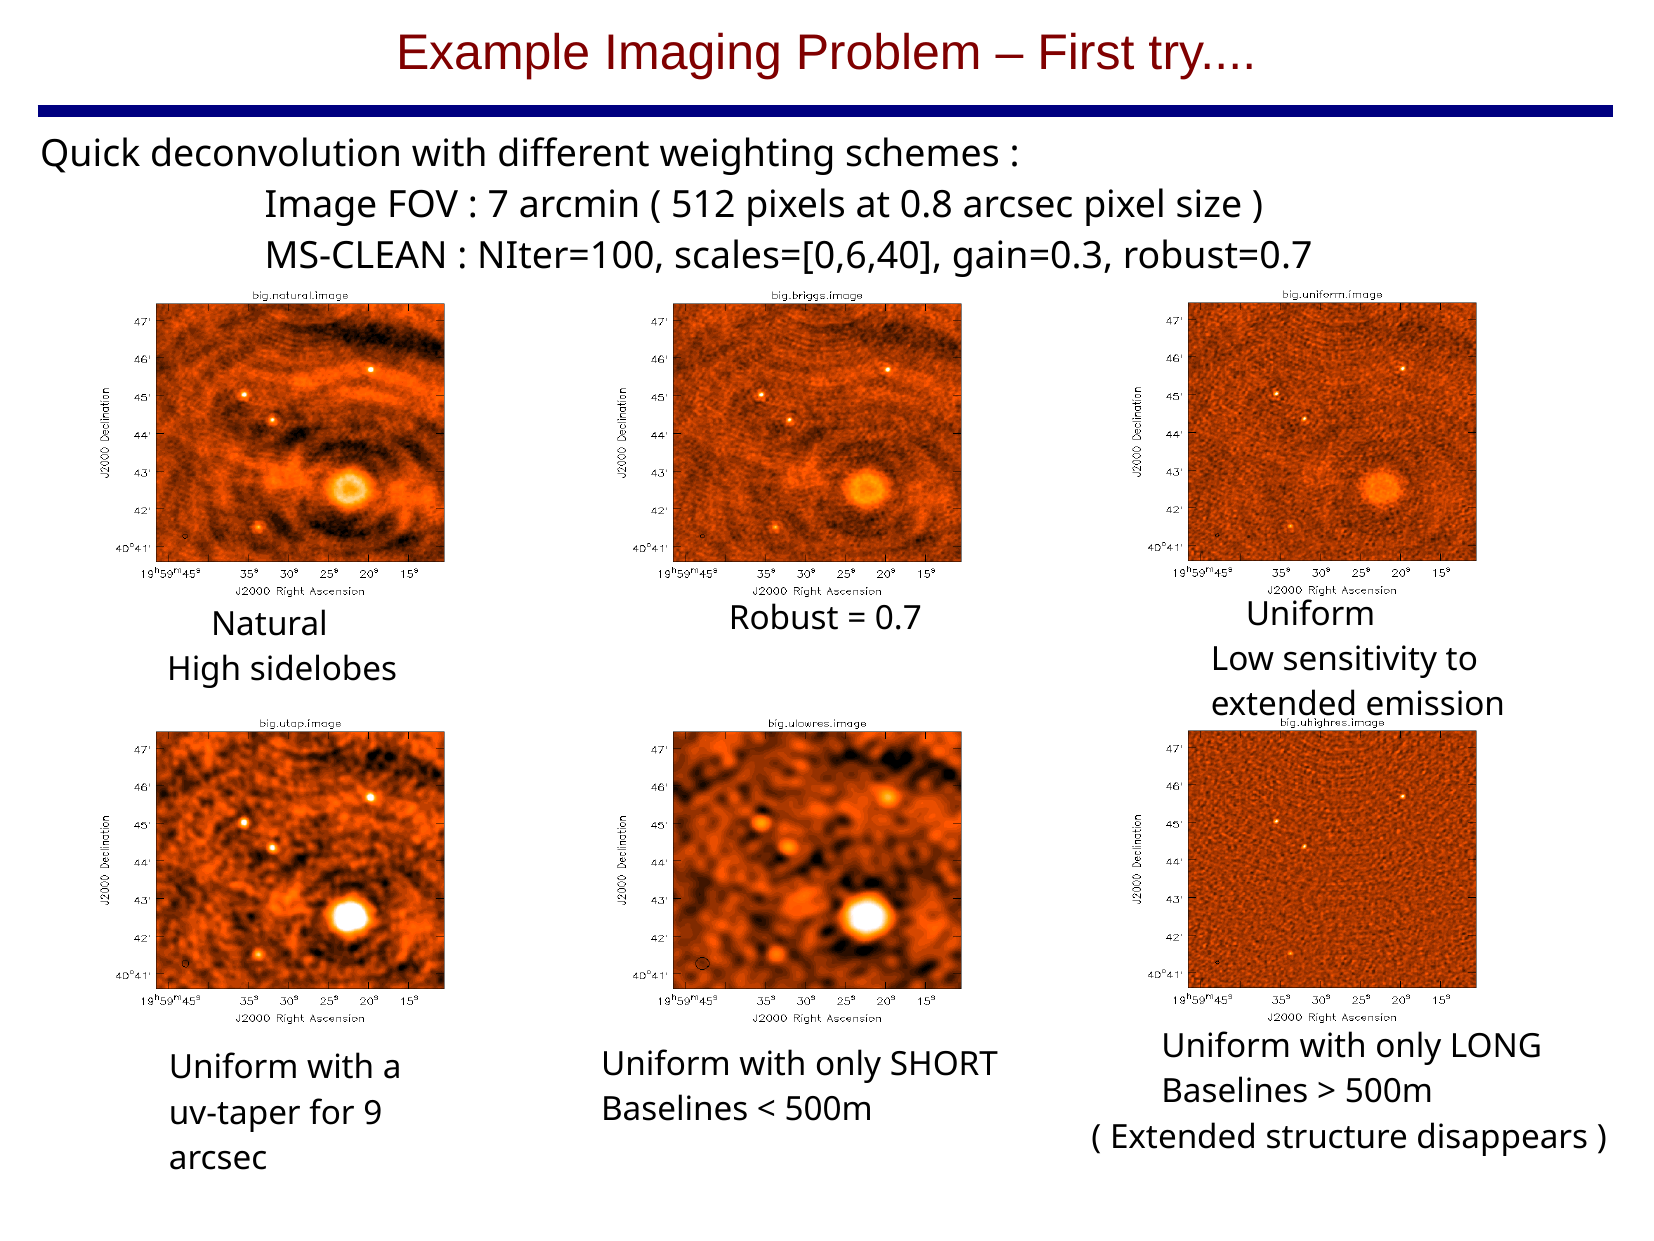

# Example Imaging Problem – First try....
Quick deconvolution with different weighting schemes :
 Image FOV : 7 arcmin ( 512 pixels at 0.8 arcsec pixel size )
 MS-CLEAN : NIter=100, scales=[0,6,40], gain=0.3, robust=0.7
 Uniform
Low sensitivity to extended emission
Robust = 0.7
 Natural
High sidelobes
 Uniform with only LONG
 Baselines > 500m
( Extended structure disappears )
Uniform with only SHORT
Baselines < 500m
Uniform with a uv-taper for 9 arcsec